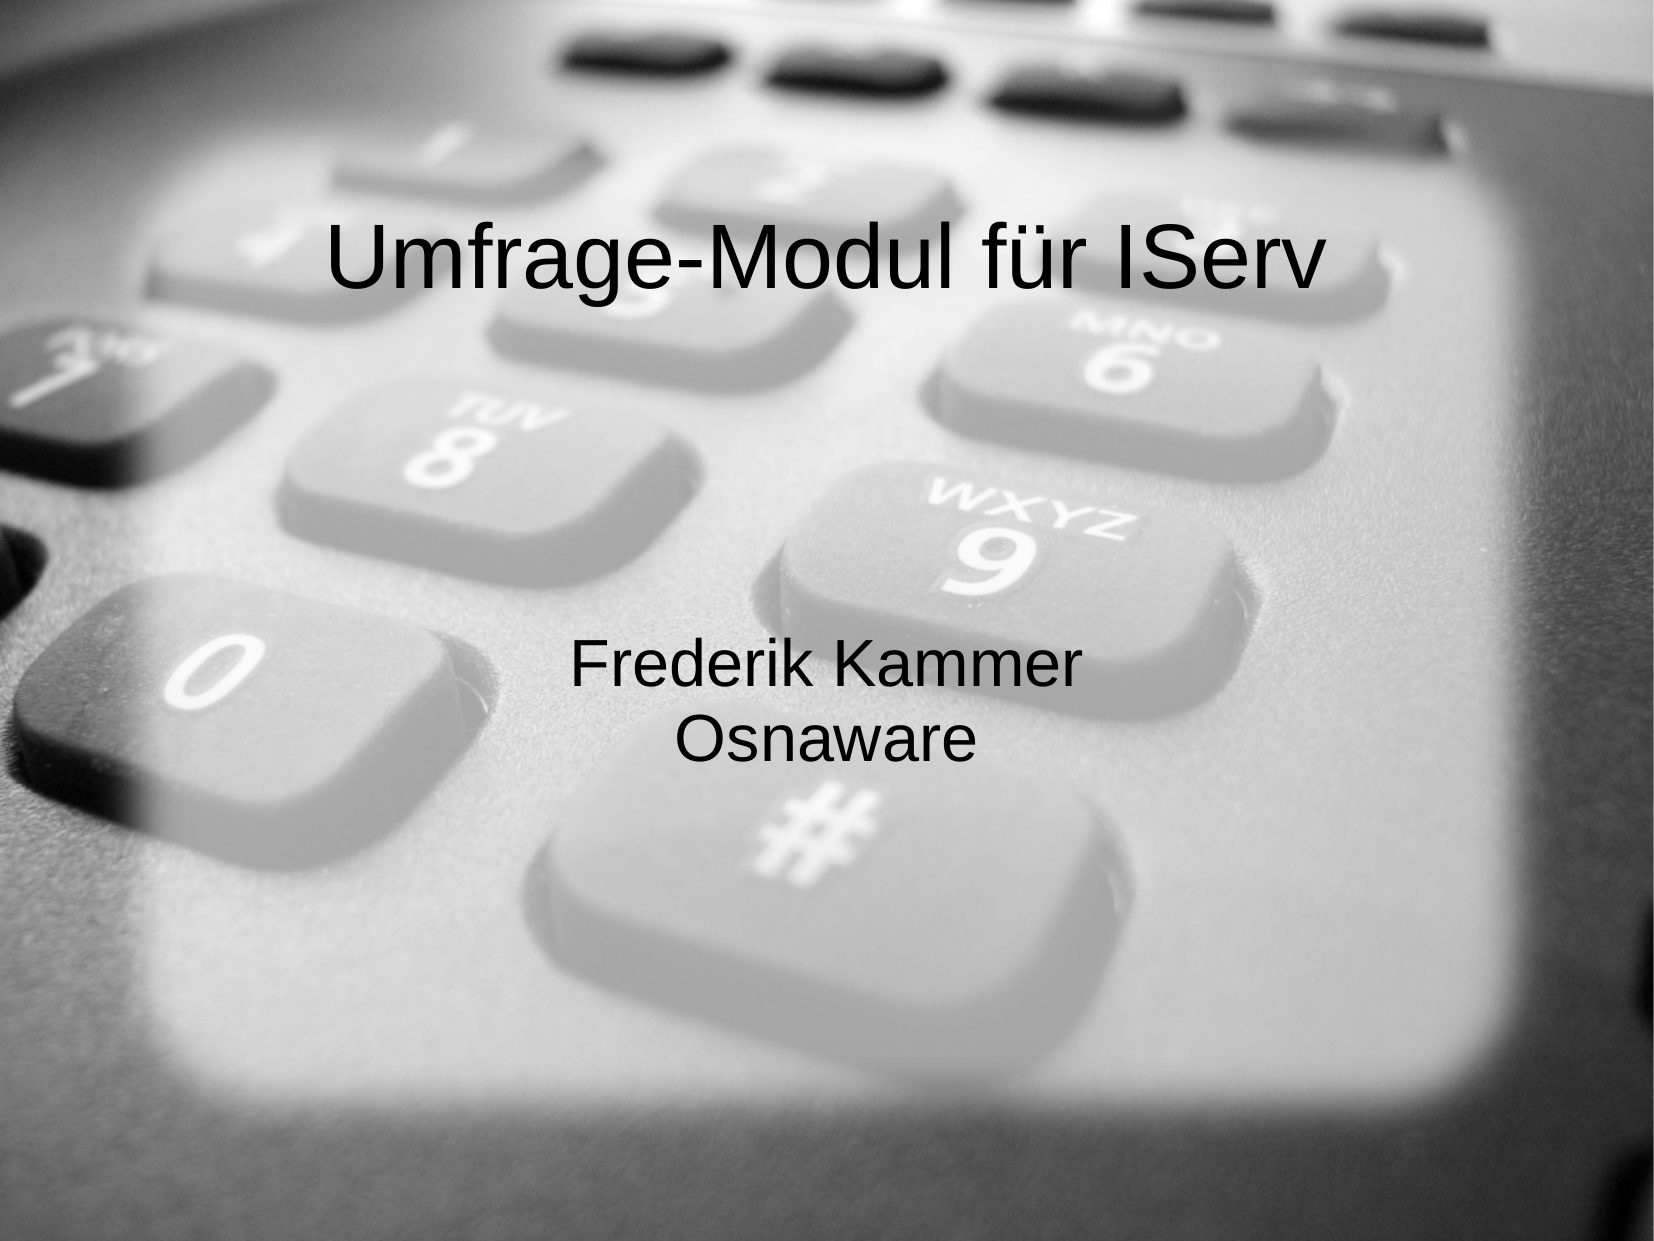

# Umfrage-Modul für IServ
Frederik Kammer
Osnaware